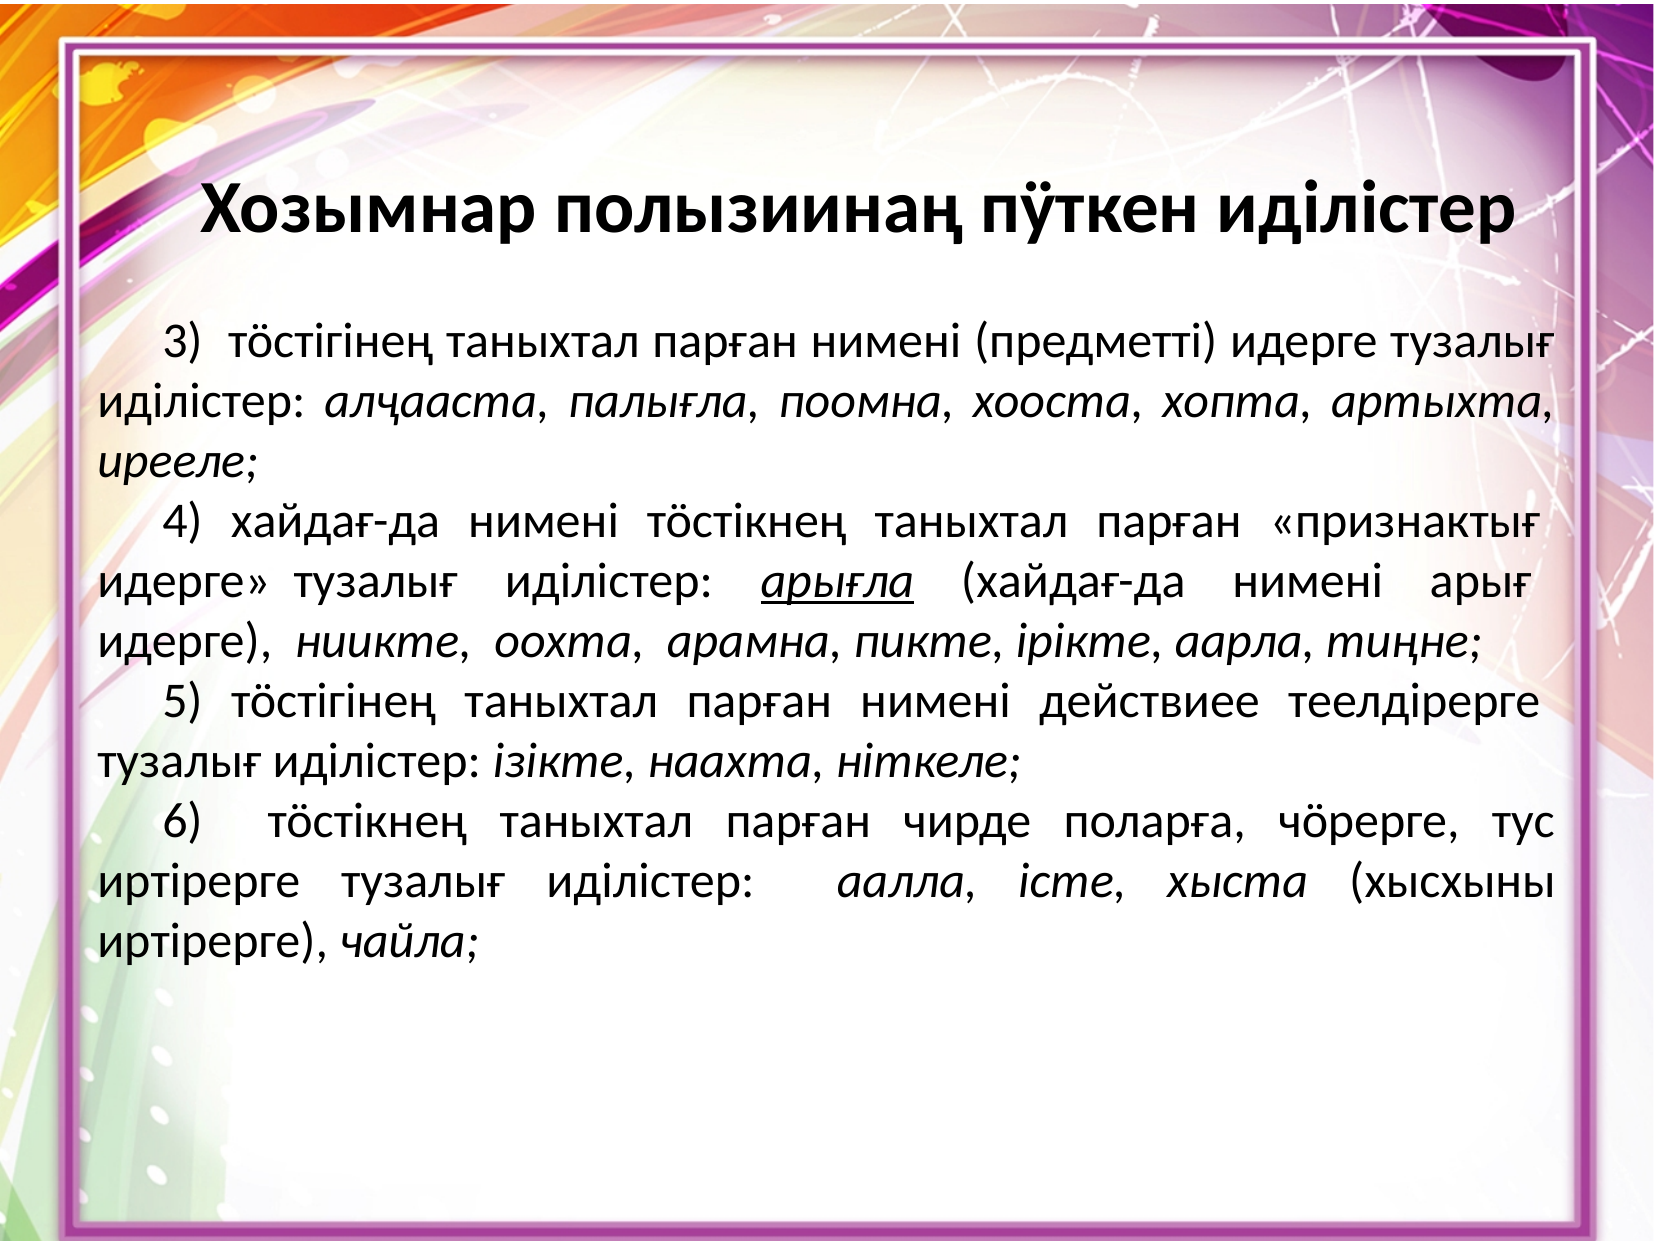

Хозымнар полызиинаң пӱткен идiлiстер
3) тӧстiгiнең таныхтал парған нименi (предметтi) идерге тузалығ идiлiстер: алҷааста, палығла, поомна, хооста, хопта, артыхта, ирееле;
4) хайдағ-да нименi тӧстiкнең таныхтал парған «признактығ идерге» тузалығ идiлiстер: арығла (хайдағ-да нименi арығ идерге), ниикте, оохта, арамна, пикте, iрiкте, аарла, тиңне;
5) тӧстiгiнең таныхтал парғaн нименi действиее теелдiрерге тузалығ идiлiстер: iзiкте, наахта, нiткеле;
6) тӧстiкнең таныхтал парған чирде поларға, чӧрерге, тус иртiрерге тузалығ идiлiстер: аалла, iсте, хыста (хысхыны иртiрерге), чайла;